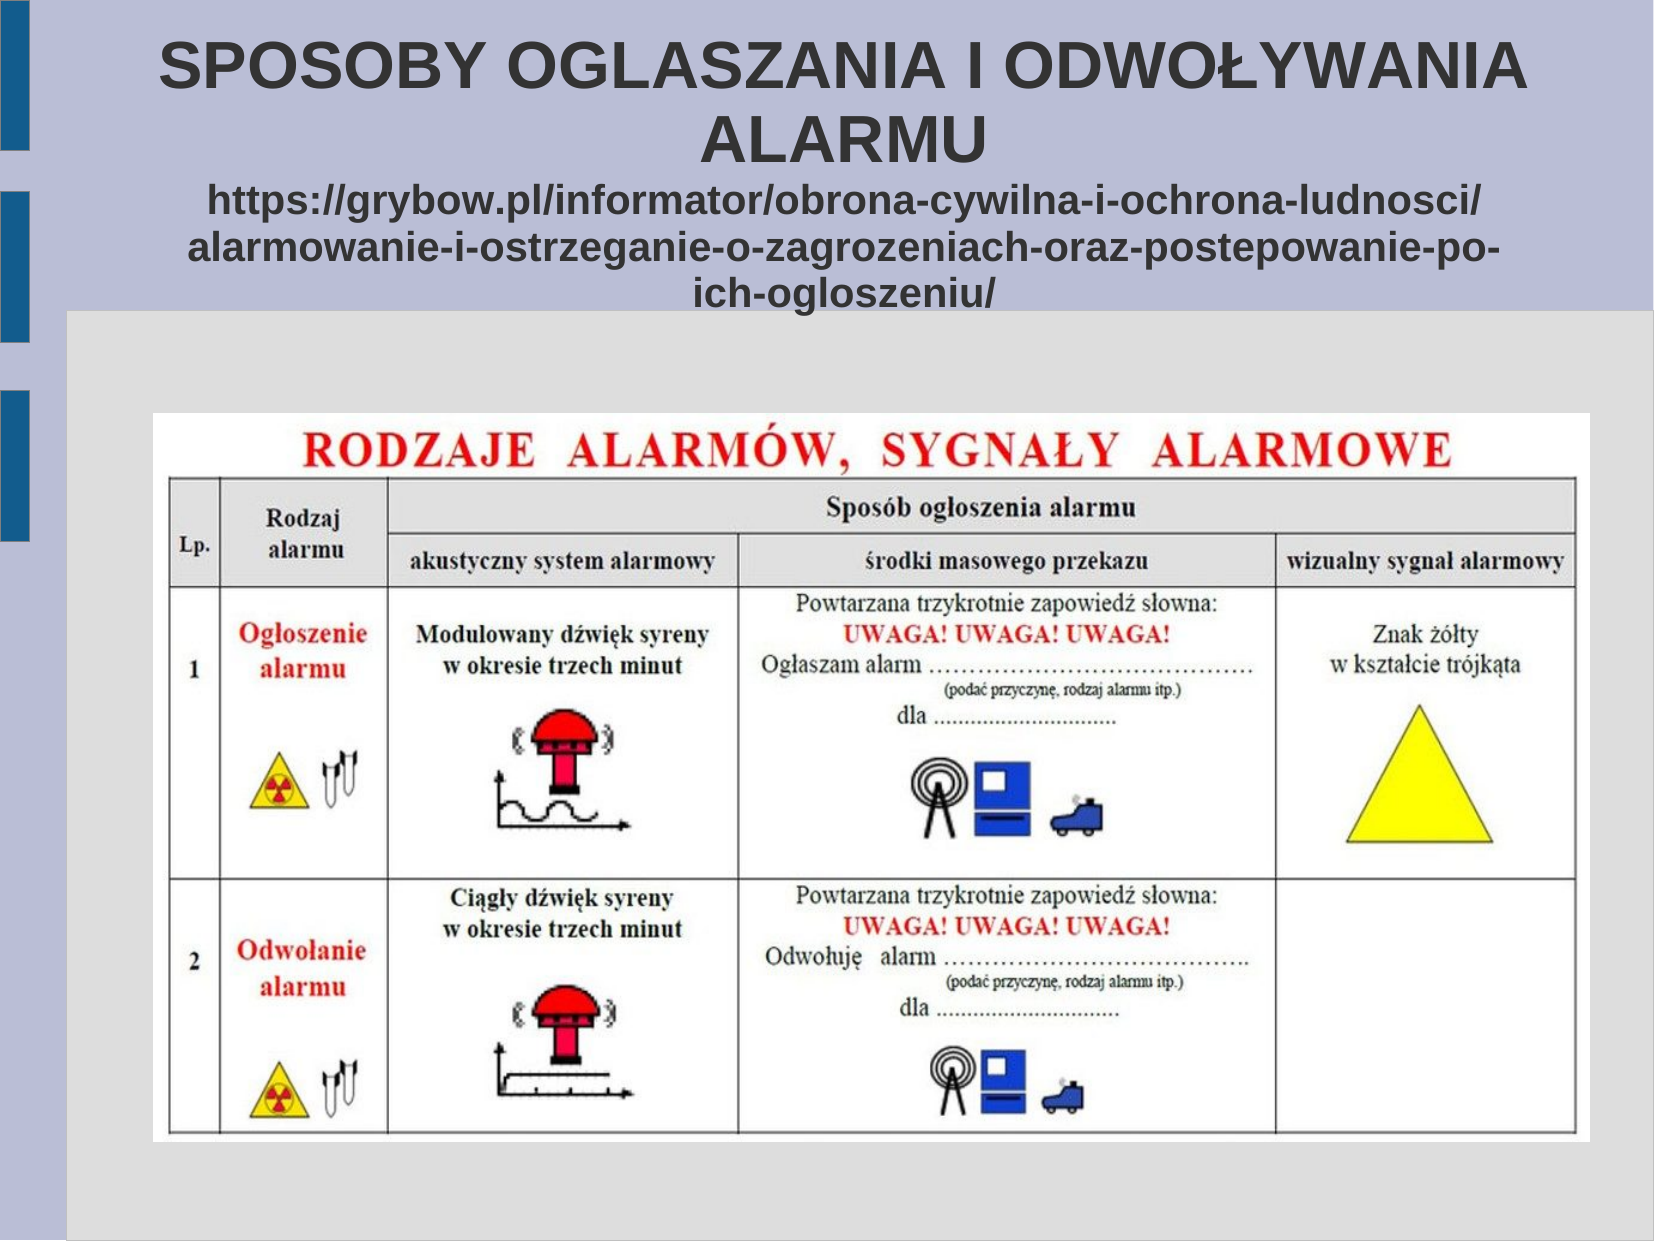

# SPOSOBY OGLASZANIA I ODWOŁYWANIA ALARMU https://grybow.pl/informator/obrona-cywilna-i-ochrona-ludnosci/alarmowanie-i-ostrzeganie-o-zagrozeniach-oraz-postepowanie-po-ich-ogloszeniu/